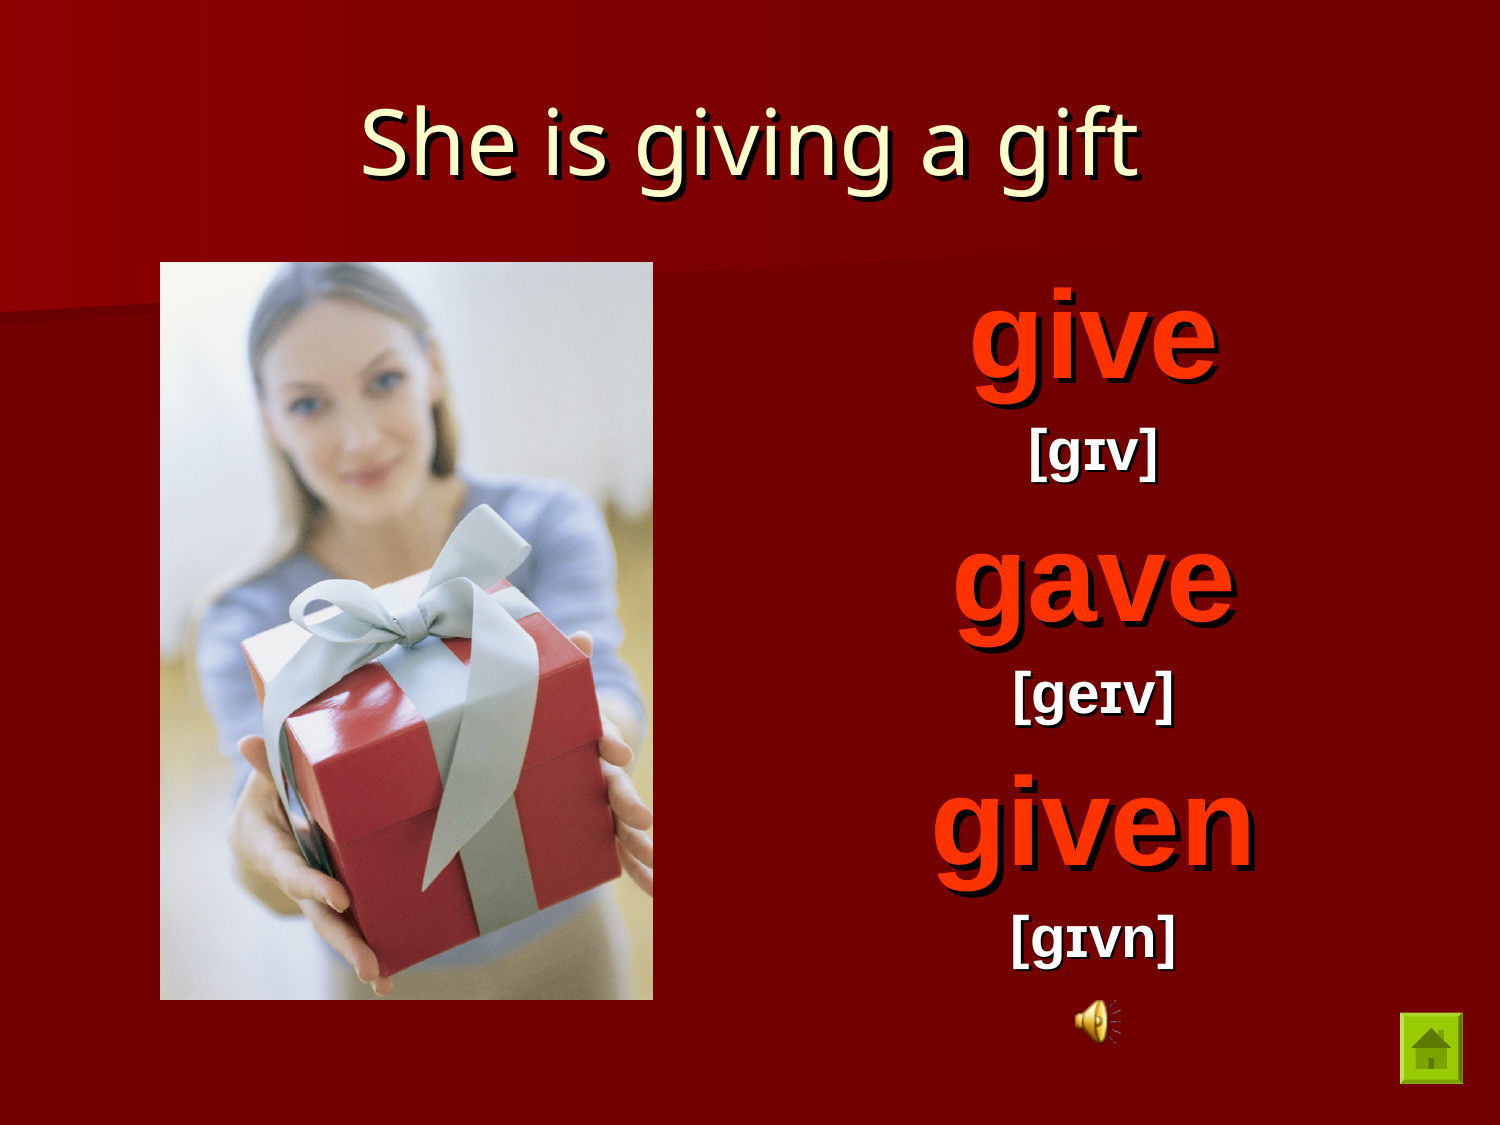

# She is giving a gift
give
[gɪv]
gave
[geɪv]
given
[gɪvn]